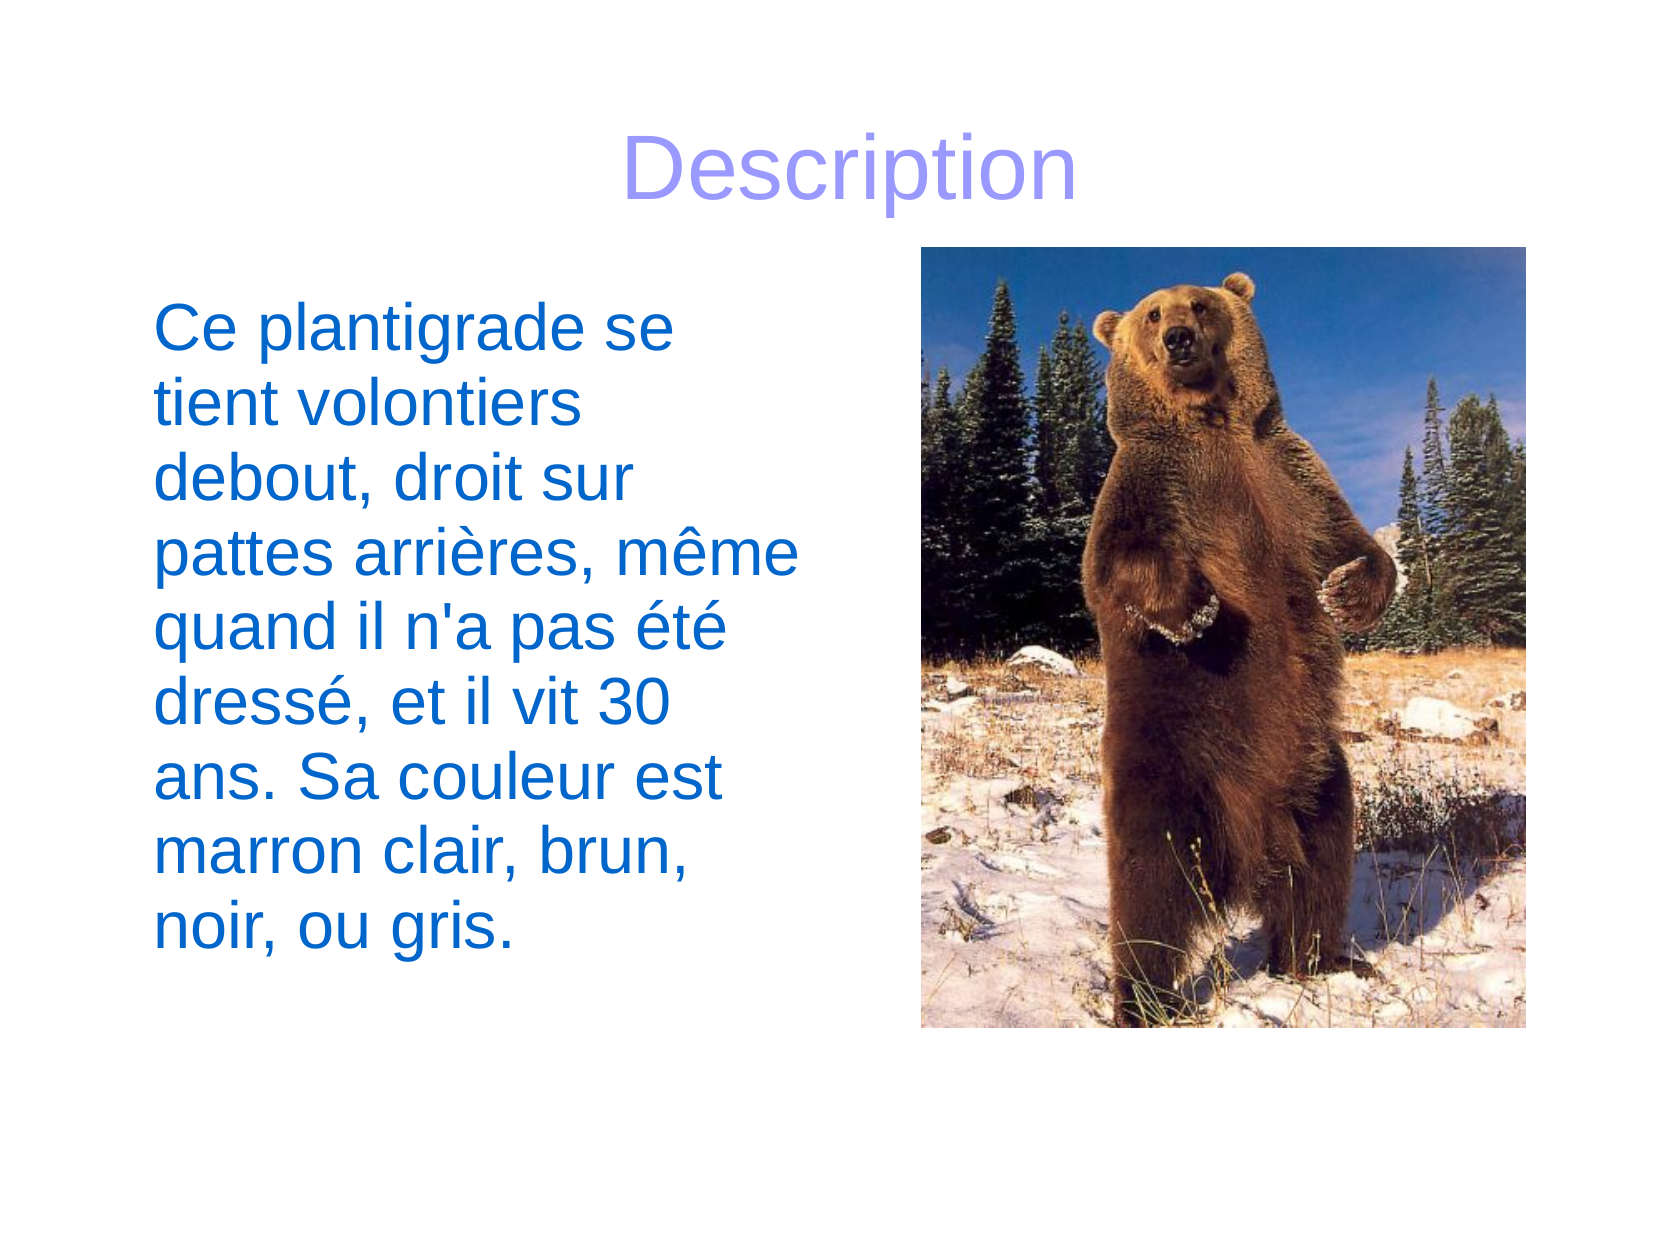

# Description
Ce plantigrade se tient volontiers debout, droit sur pattes arrières, même quand il n'a pas été dressé, et il vit 30 ans. Sa couleur est marron clair, brun, noir, ou gris.